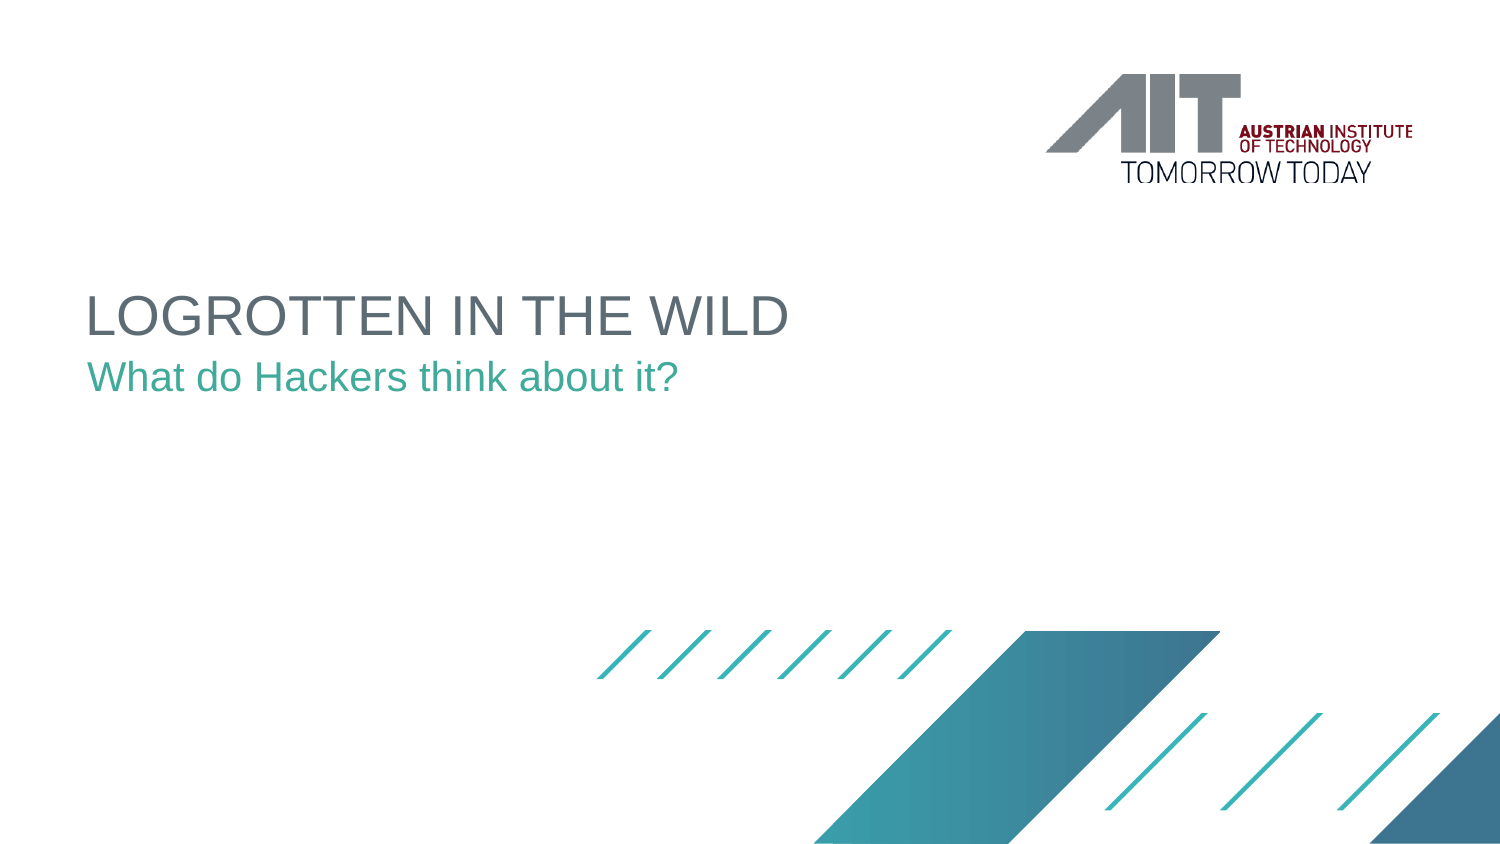

# Logrotten in the wild
What do Hackers think about it?